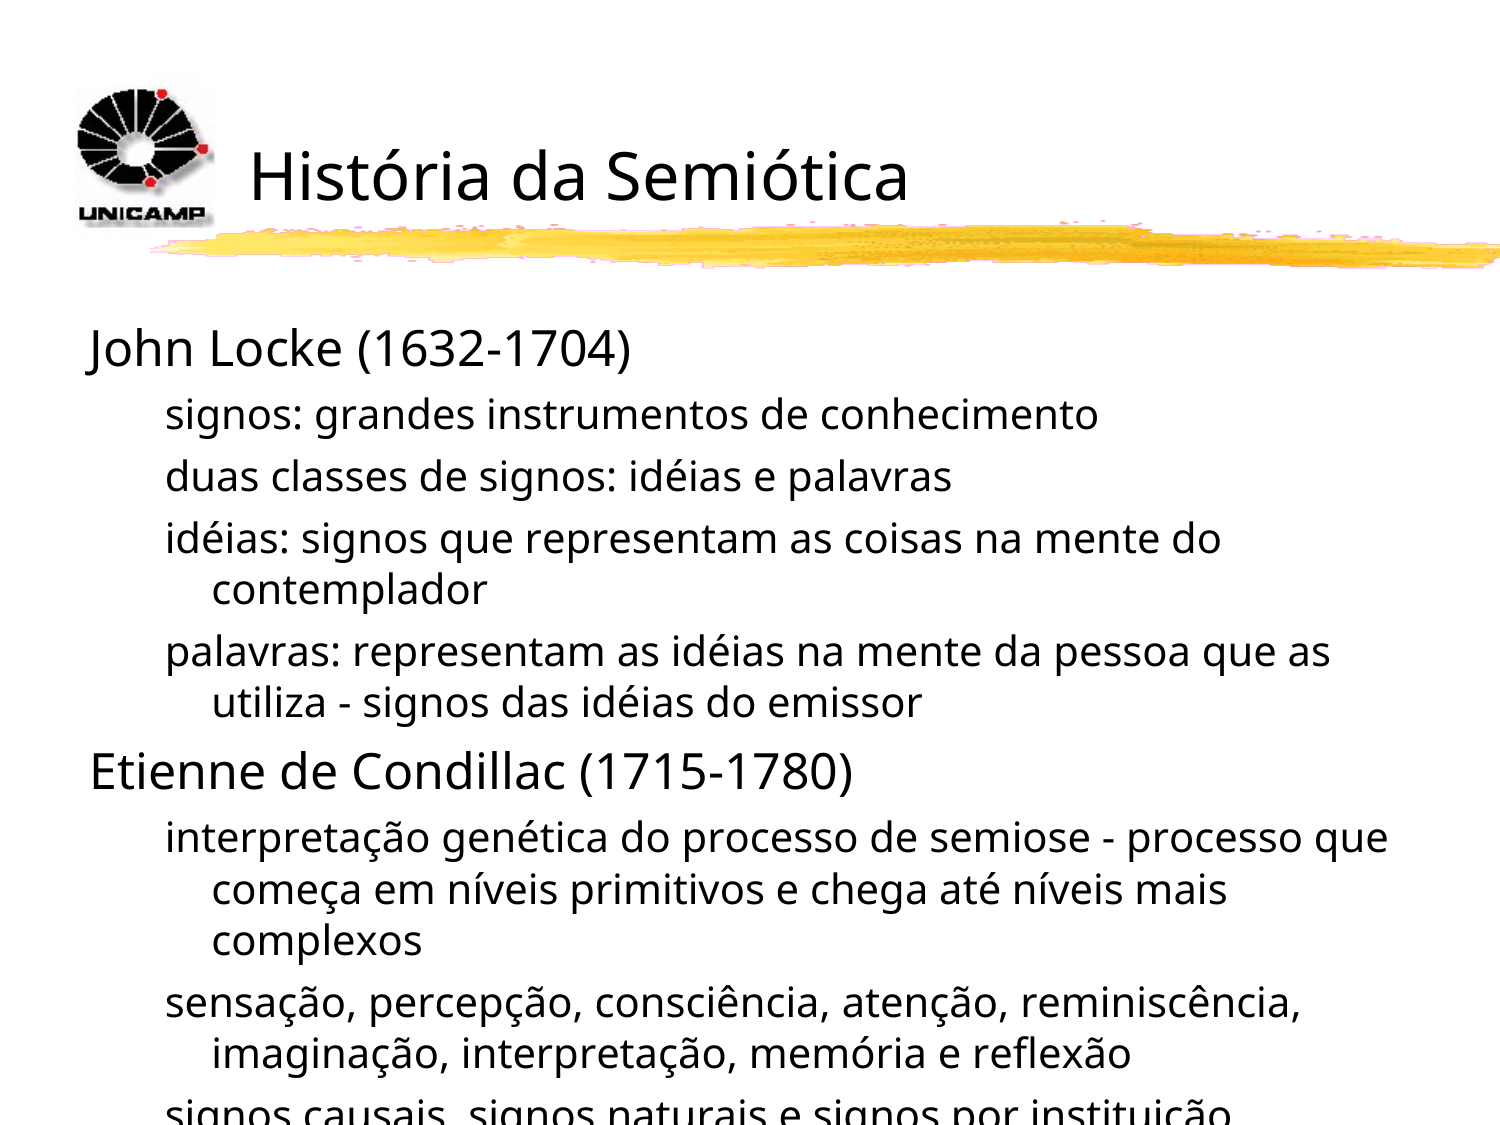

# História da Semiótica
John Locke (1632-1704)
signos: grandes instrumentos de conhecimento
duas classes de signos: idéias e palavras
idéias: signos que representam as coisas na mente do contemplador
palavras: representam as idéias na mente da pessoa que as utiliza - signos das idéias do emissor
Etienne de Condillac (1715-1780)
interpretação genética do processo de semiose - processo que começa em níveis primitivos e chega até níveis mais complexos
sensação, percepção, consciência, atenção, reminiscência, imaginação, interpretação, memória e reflexão
signos causais, signos naturais e signos por instituição